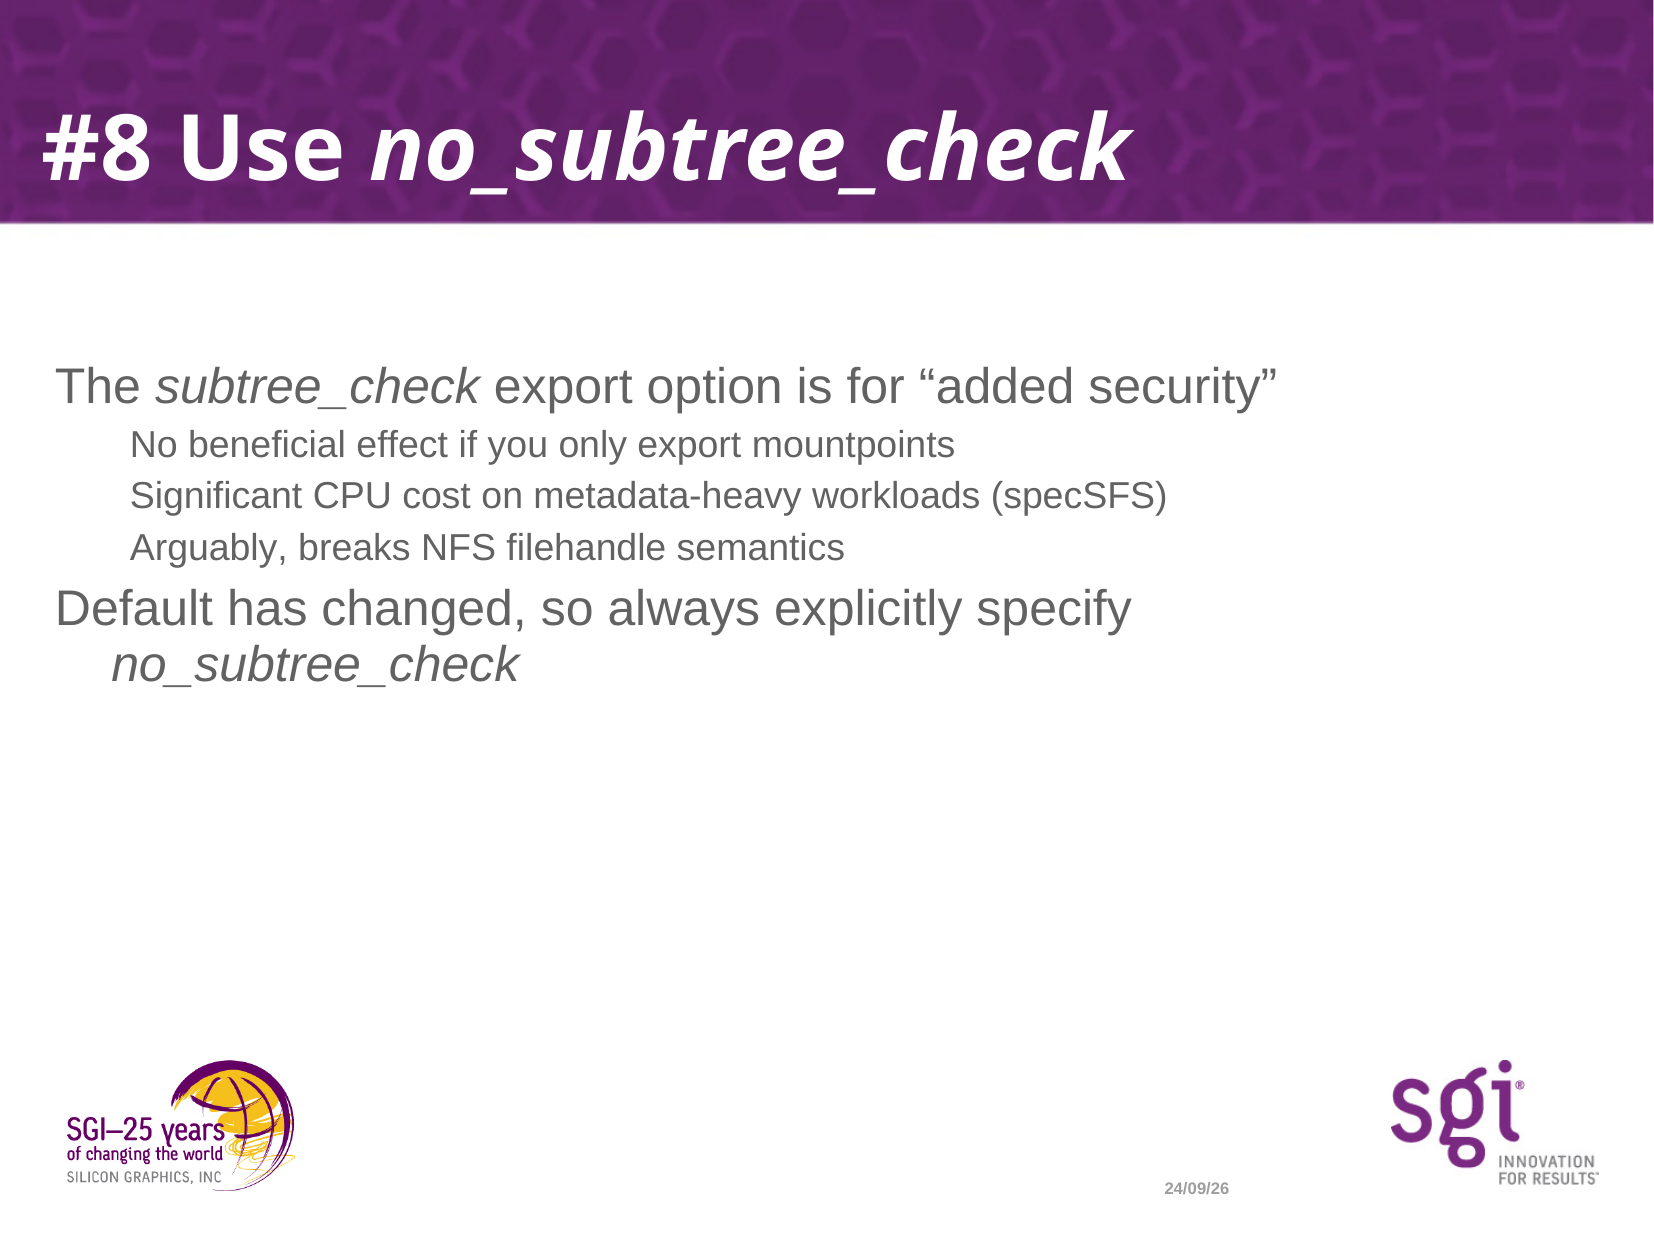

# #8 Use no_subtree_check
The subtree_check export option is for “added security”
No beneficial effect if you only export mountpoints
Significant CPU cost on metadata-heavy workloads (specSFS)
Arguably, breaks NFS filehandle semantics
Default has changed, so always explicitly specify no_subtree_check